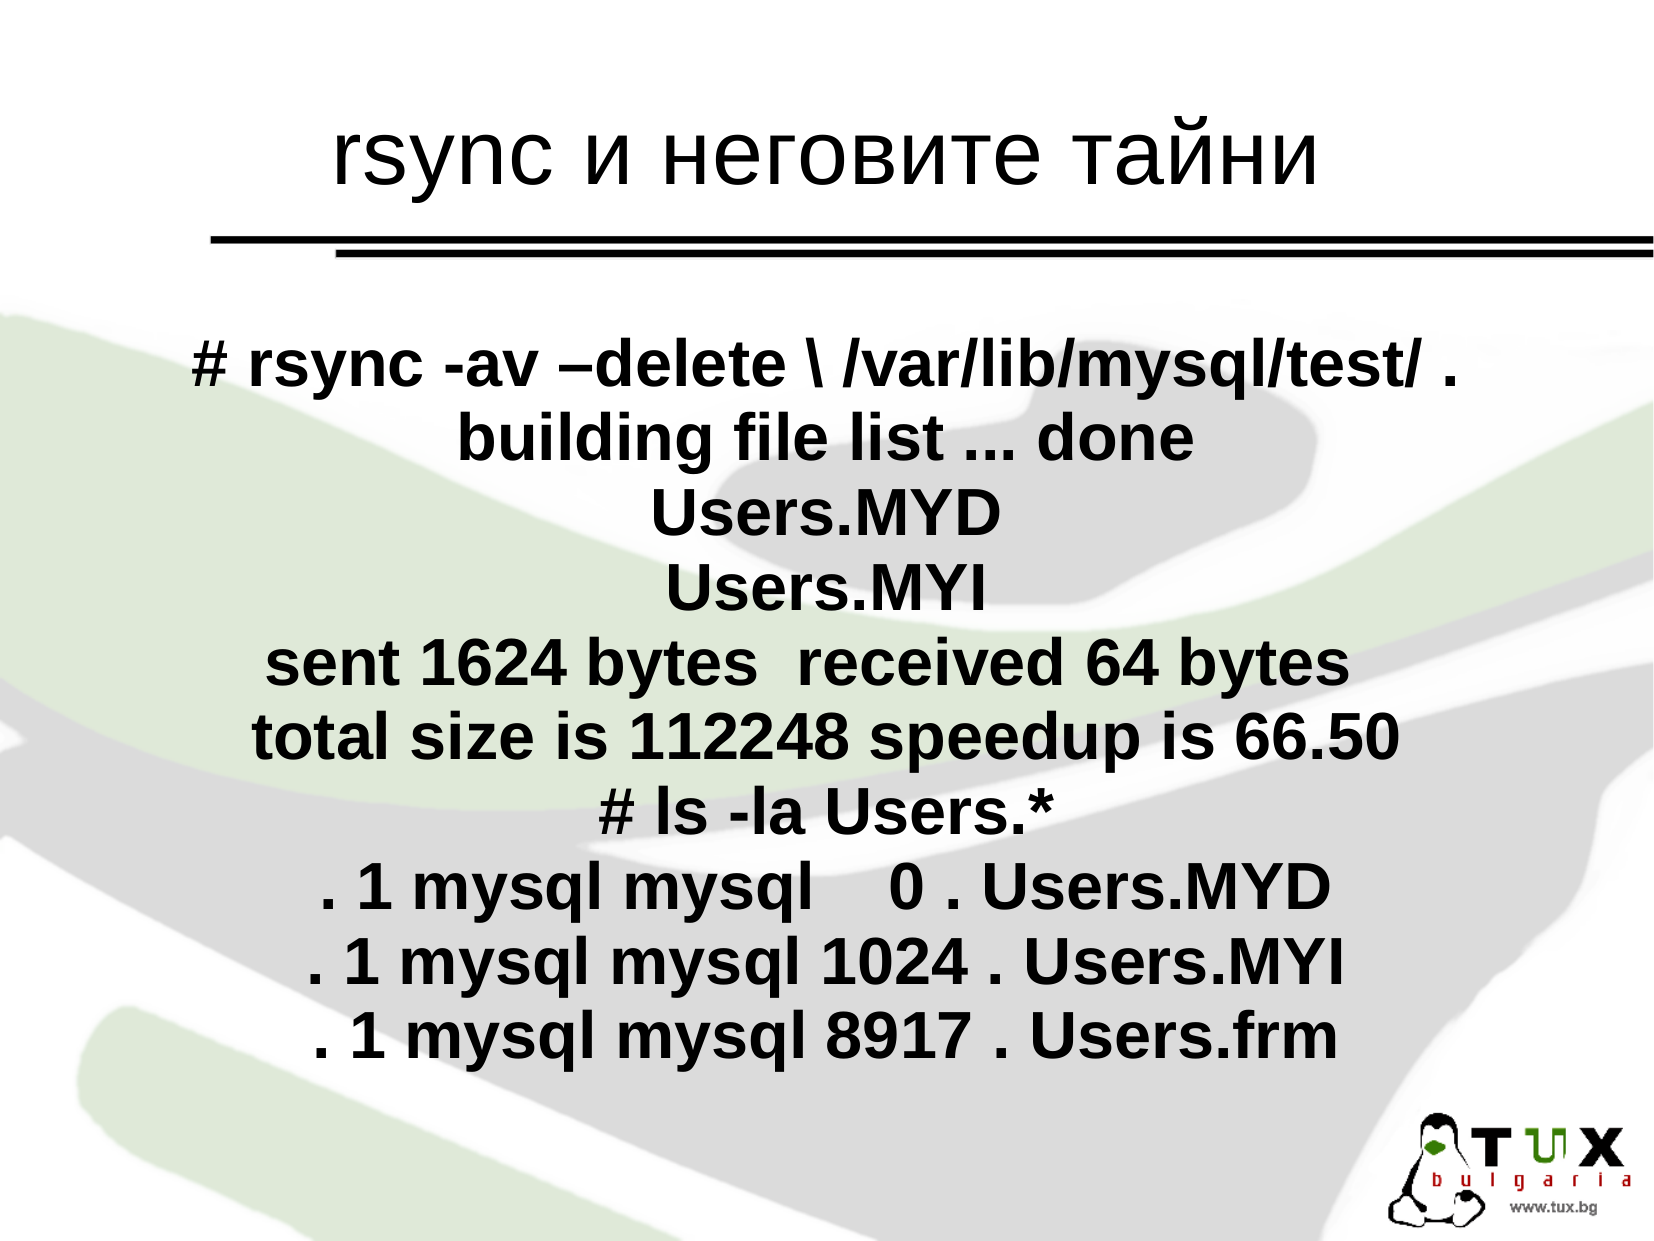

# rsync и неговите тайни
# rsync -av –delete \ /var/lib/mysql/test/ .
building file list ... done
Users.MYD
Users.MYI
sent 1624 bytes received 64 bytes
total size is 112248 speedup is 66.50
# ls -la Users.*
. 1 mysql mysql 0 . Users.MYD
. 1 mysql mysql 1024 . Users.MYI
. 1 mysql mysql 8917 . Users.frm